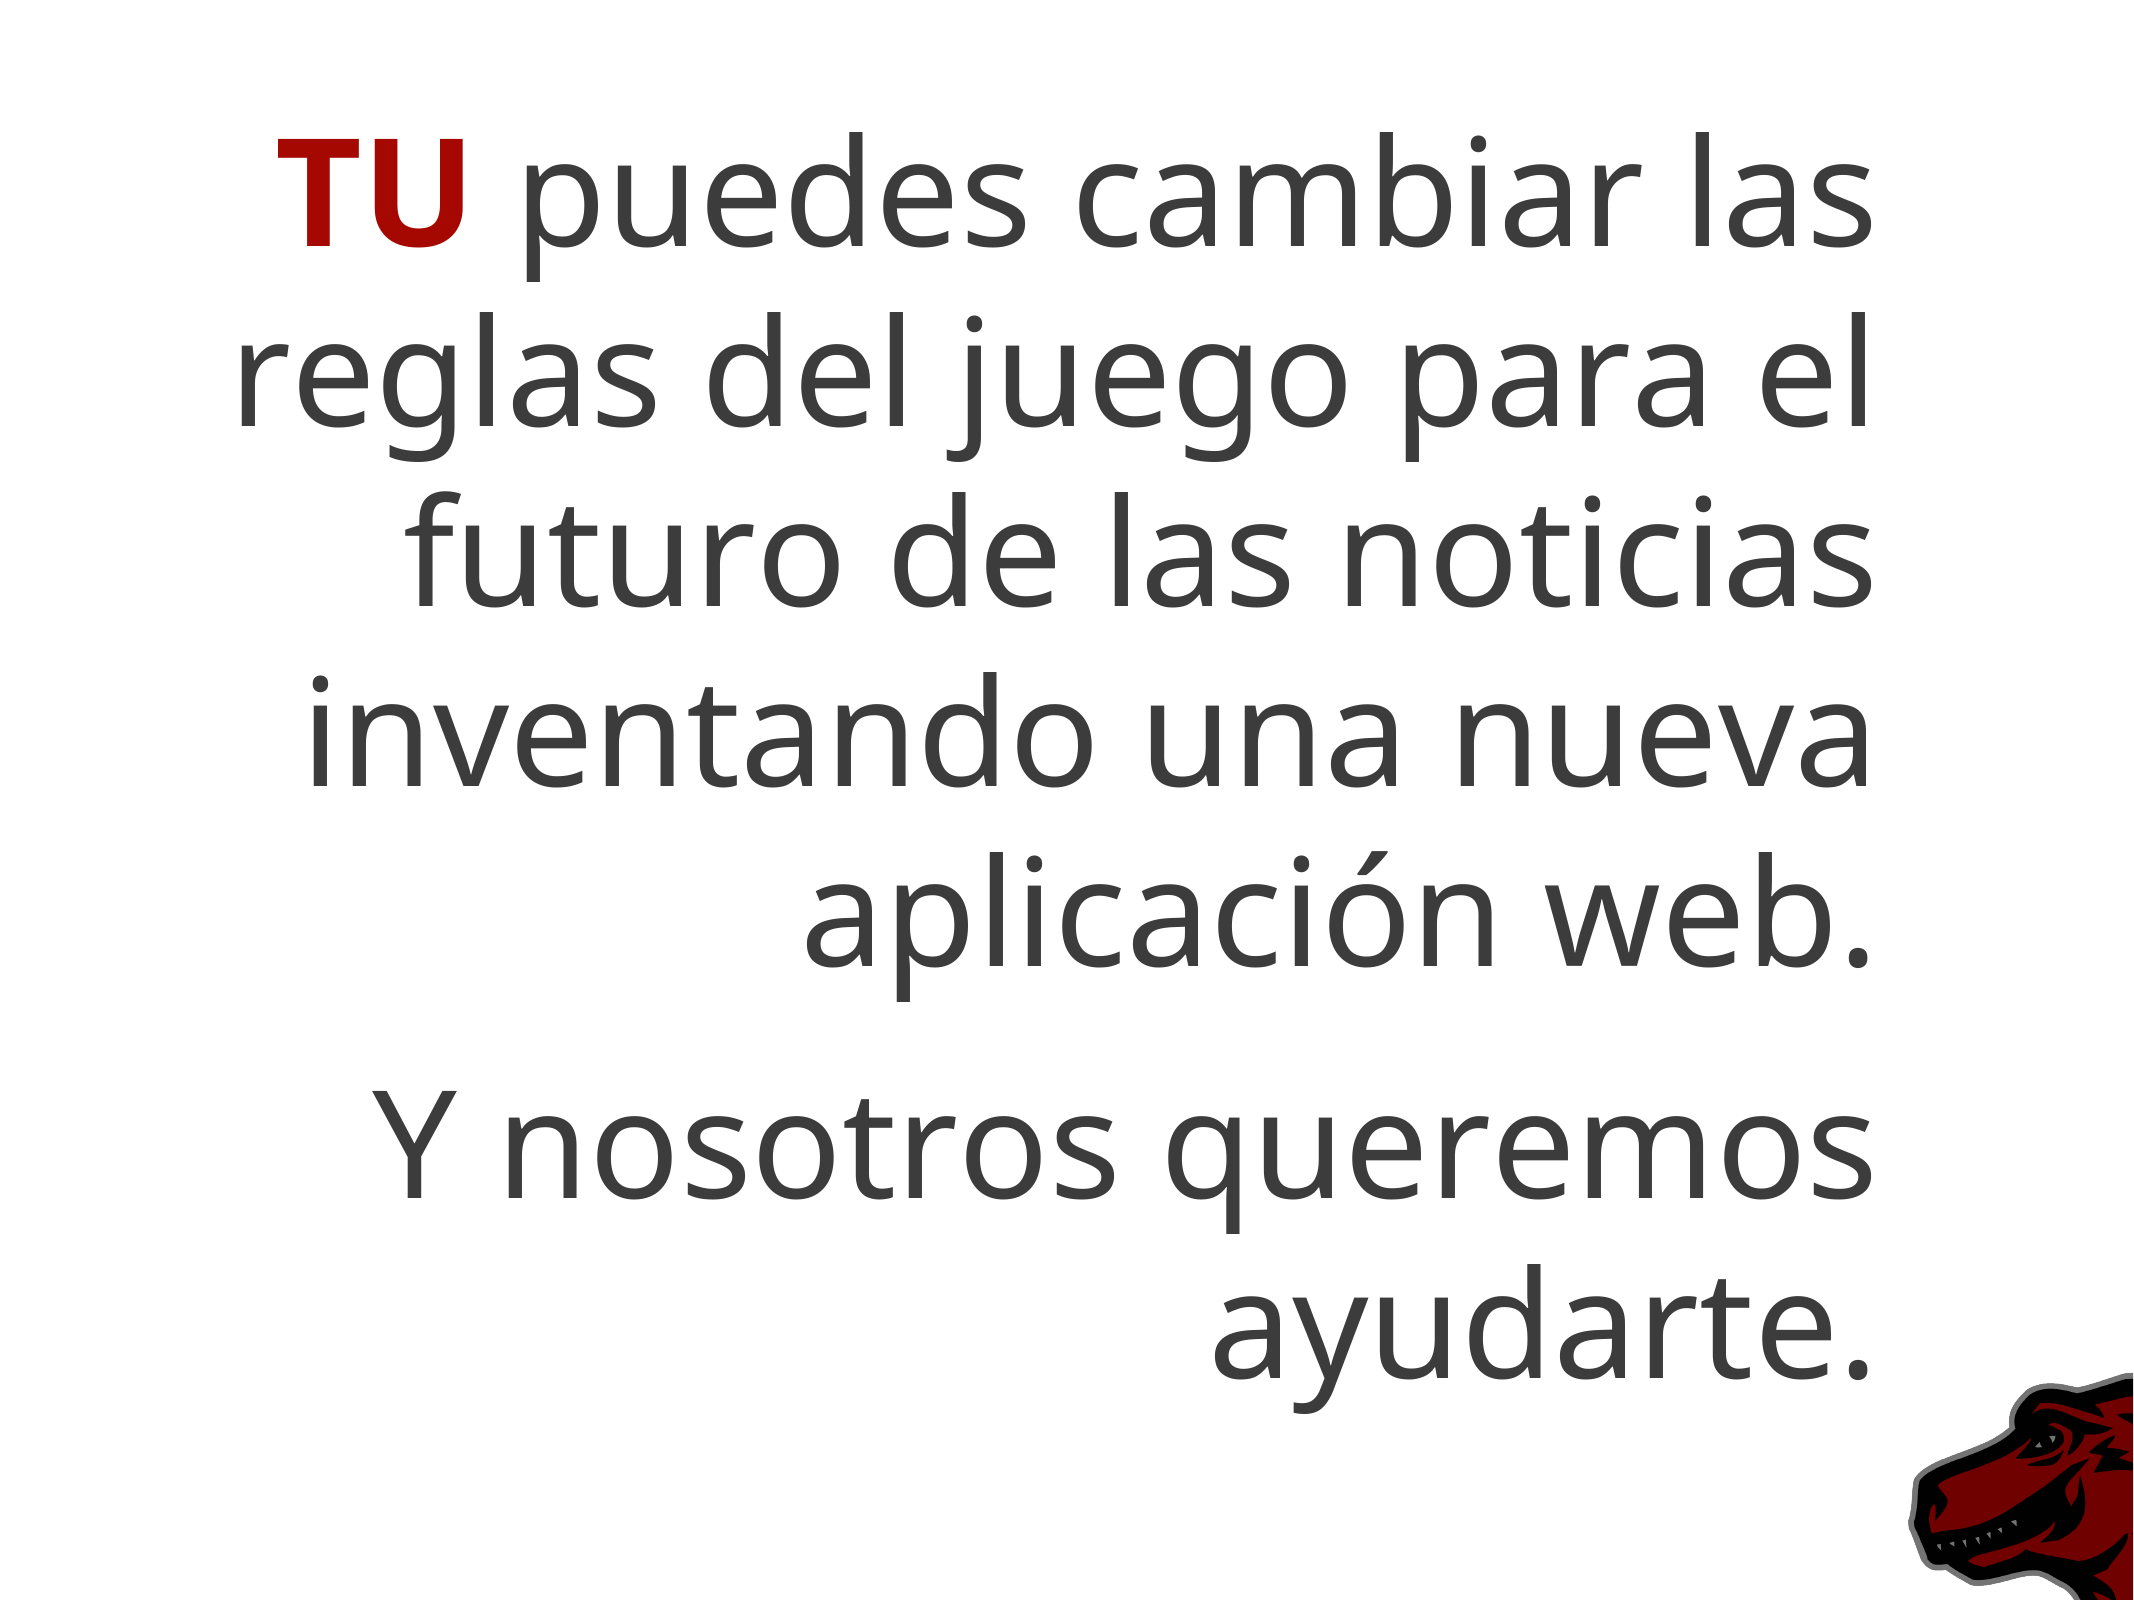

TU puedes cambiar las reglas del juego para el futuro de las noticias inventando una nueva aplicación web.
Y nosotros queremos ayudarte.